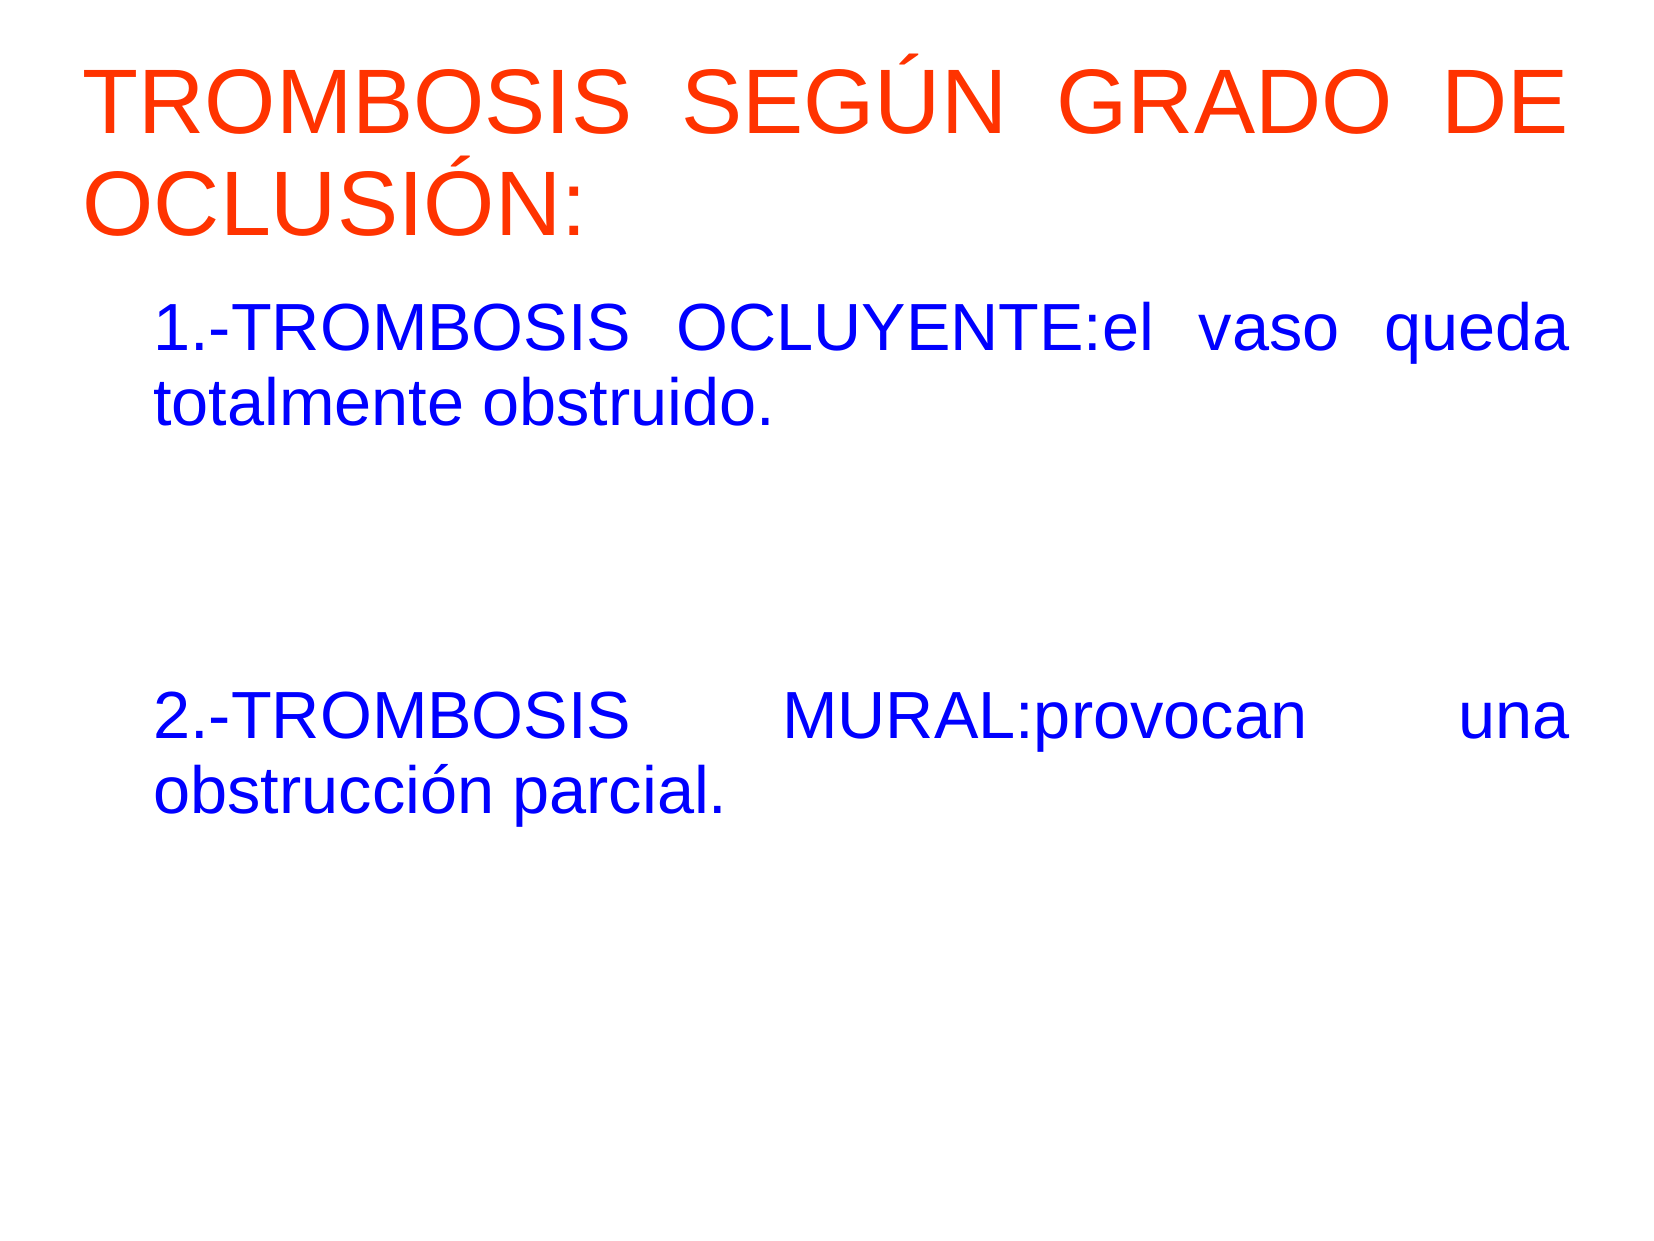

# TROMBOSIS SEGÚN GRADO DE OCLUSIÓN:
1.-TROMBOSIS OCLUYENTE:el vaso queda totalmente obstruido.
2.-TROMBOSIS MURAL:provocan una obstrucción parcial.